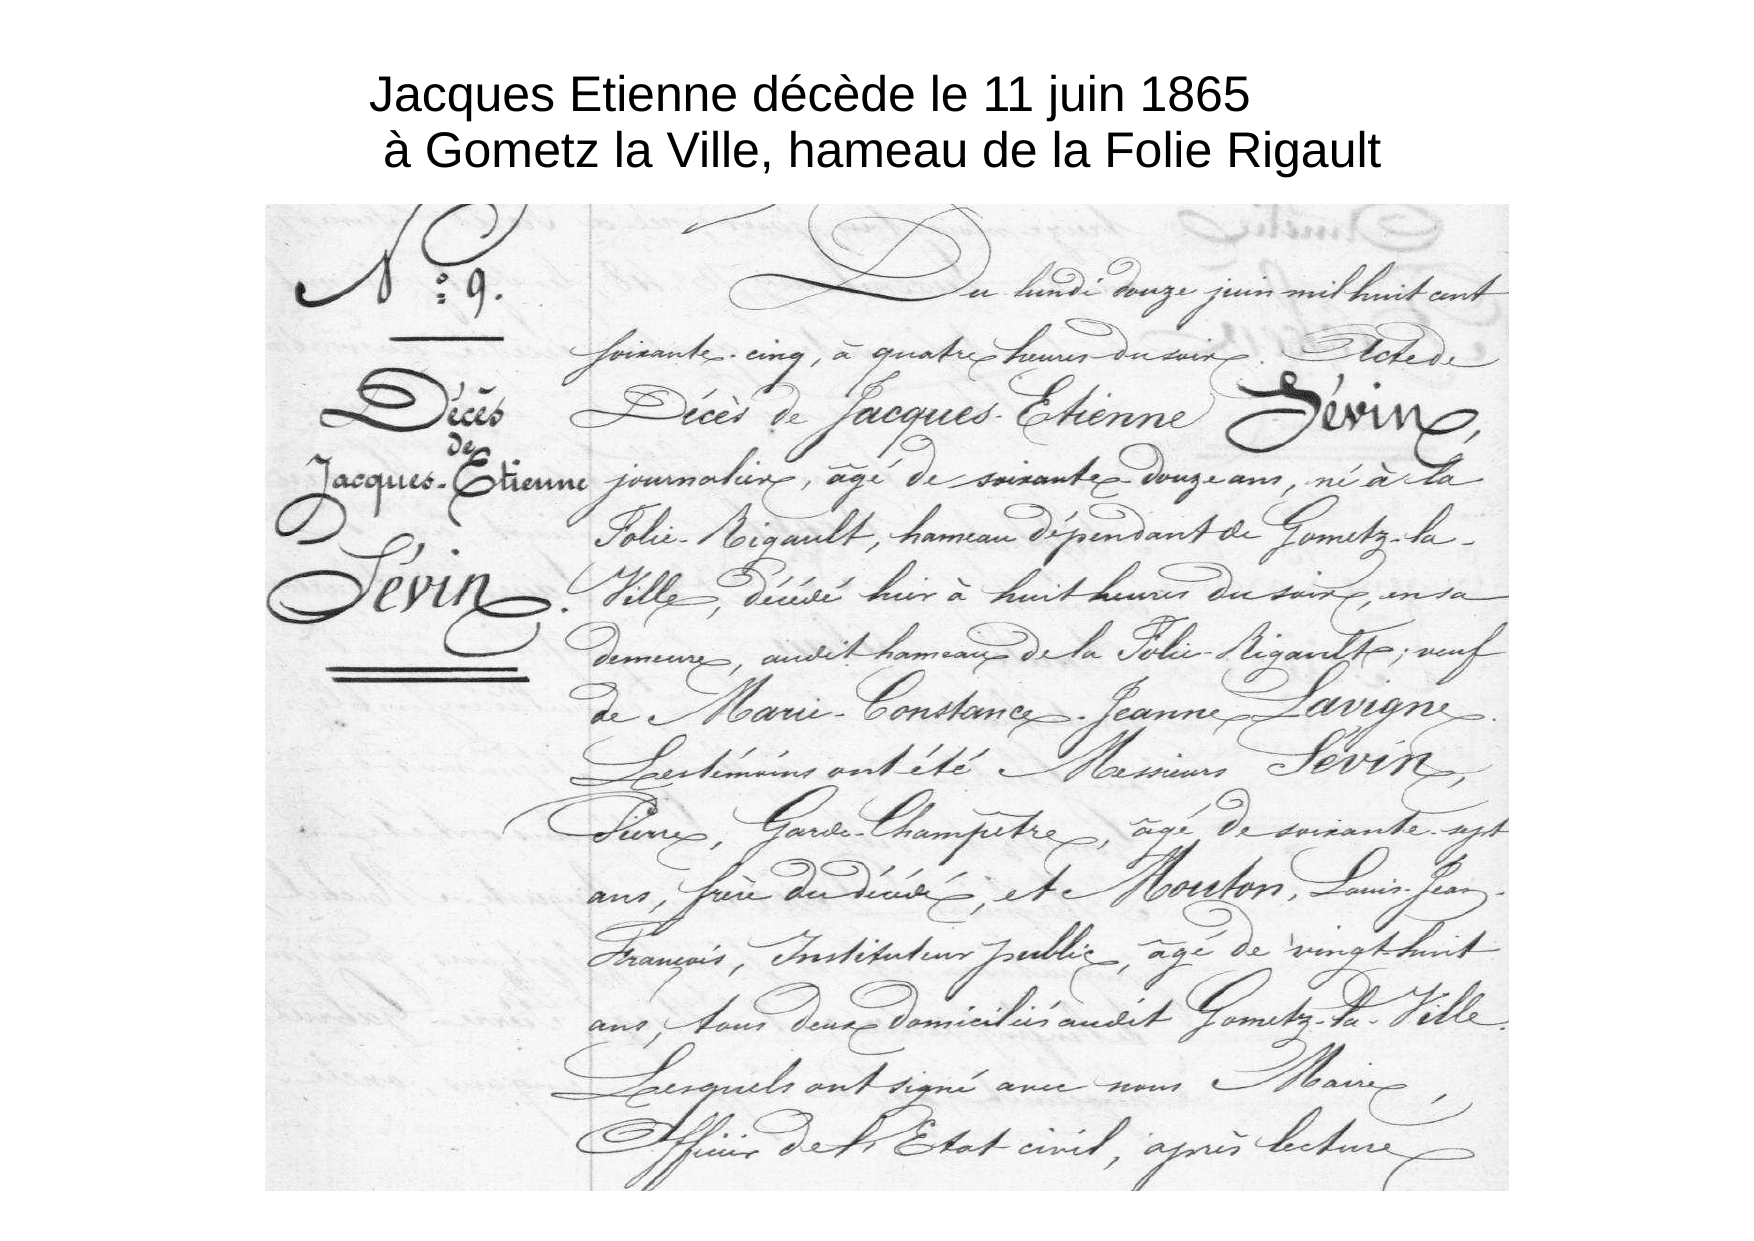

Jacques Etienne décède le 11 juin 1865
 à Gometz la Ville, hameau de la Folie Rigault